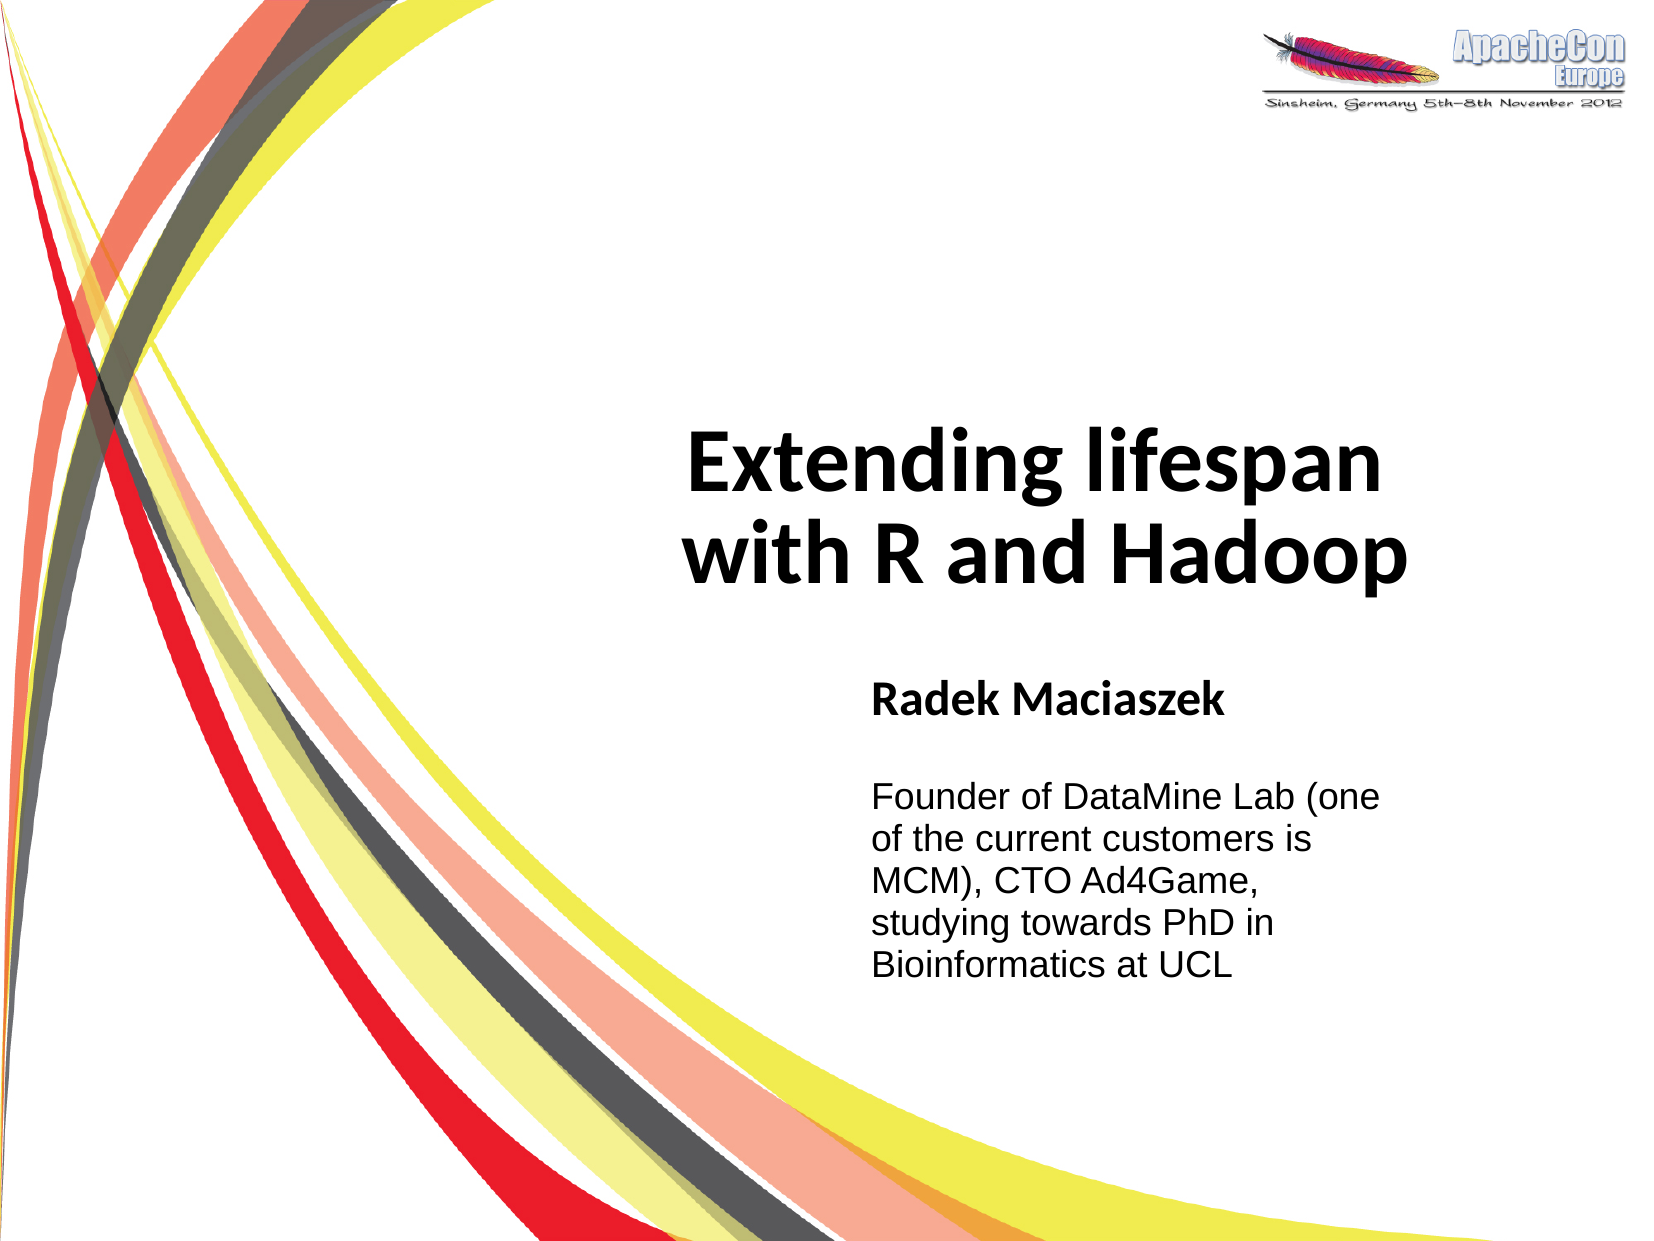

# Extending lifespan with R and Hadoop
Radek Maciaszek
Founder of DataMine Lab (one of the current customers is MCM), CTO Ad4Game, studying towards PhD in Bioinformatics at UCL